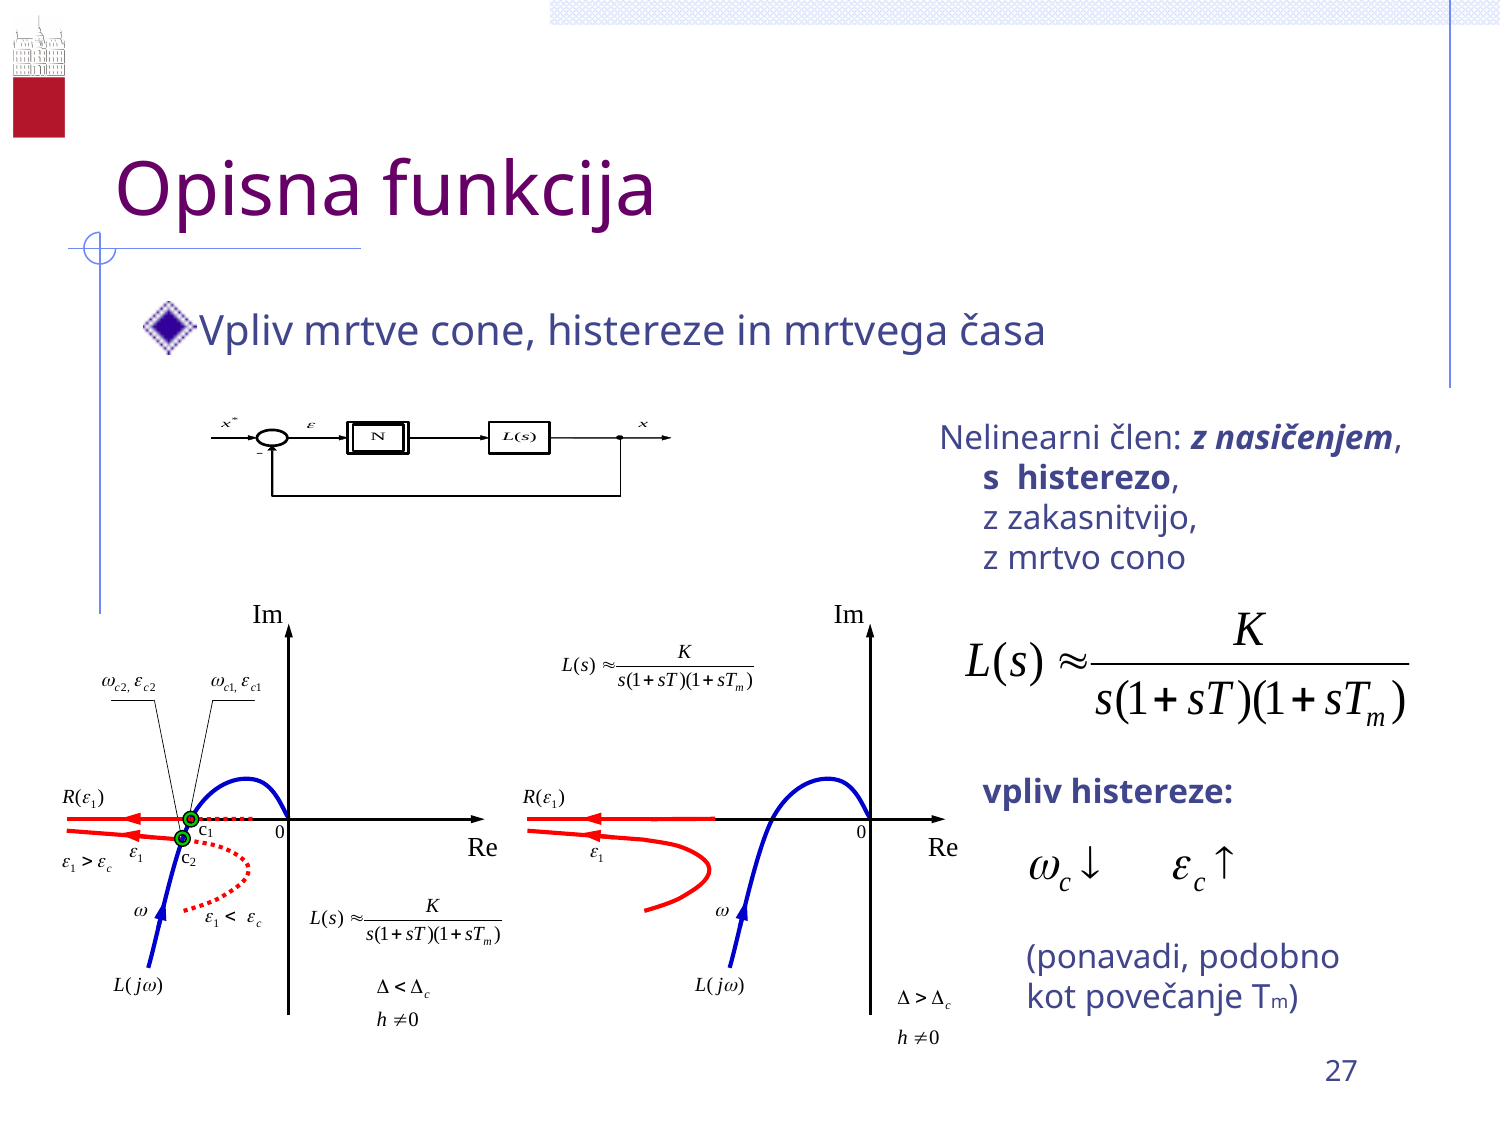

Opisna funkcija
# Vpliv mrtve cone, histereze in mrtvega časa
Nelinearni člen: z nasičenjem,
 s histerezo,
 z zakasnitvijo,
 z mrtvo cono
vpliv histereze:
(ponavadi, podobno kot povečanje Tm)